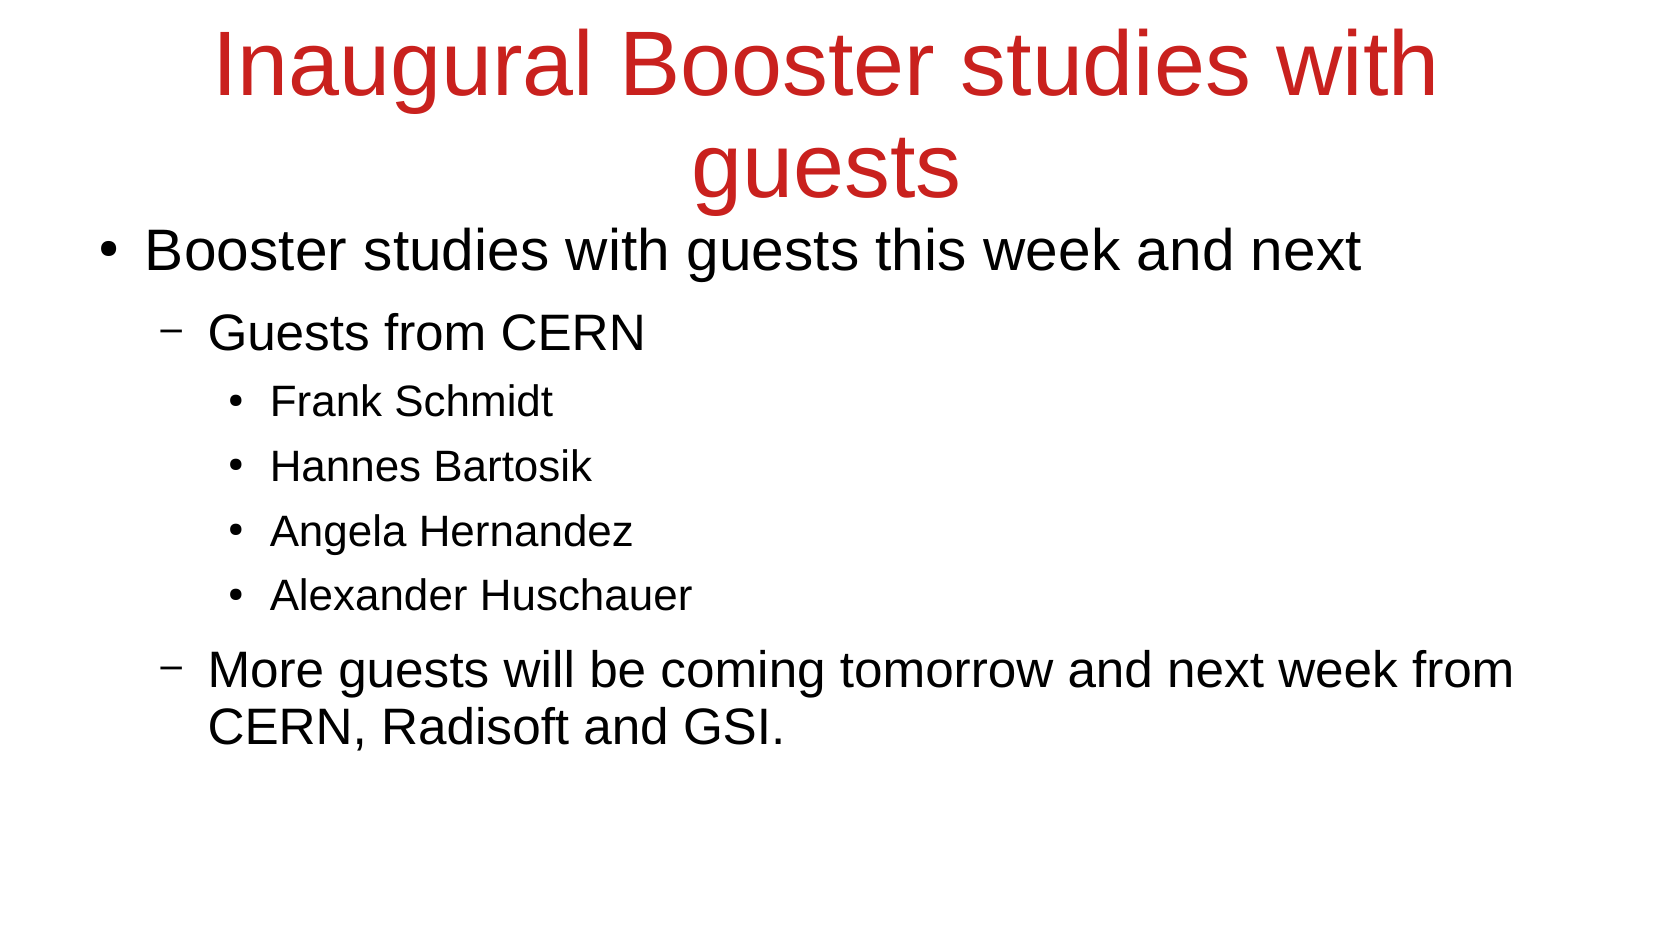

# Inaugural Booster studies with guests
Booster studies with guests this week and next
Guests from CERN
Frank Schmidt
Hannes Bartosik
Angela Hernandez
Alexander Huschauer
More guests will be coming tomorrow and next week from CERN, Radisoft and GSI.